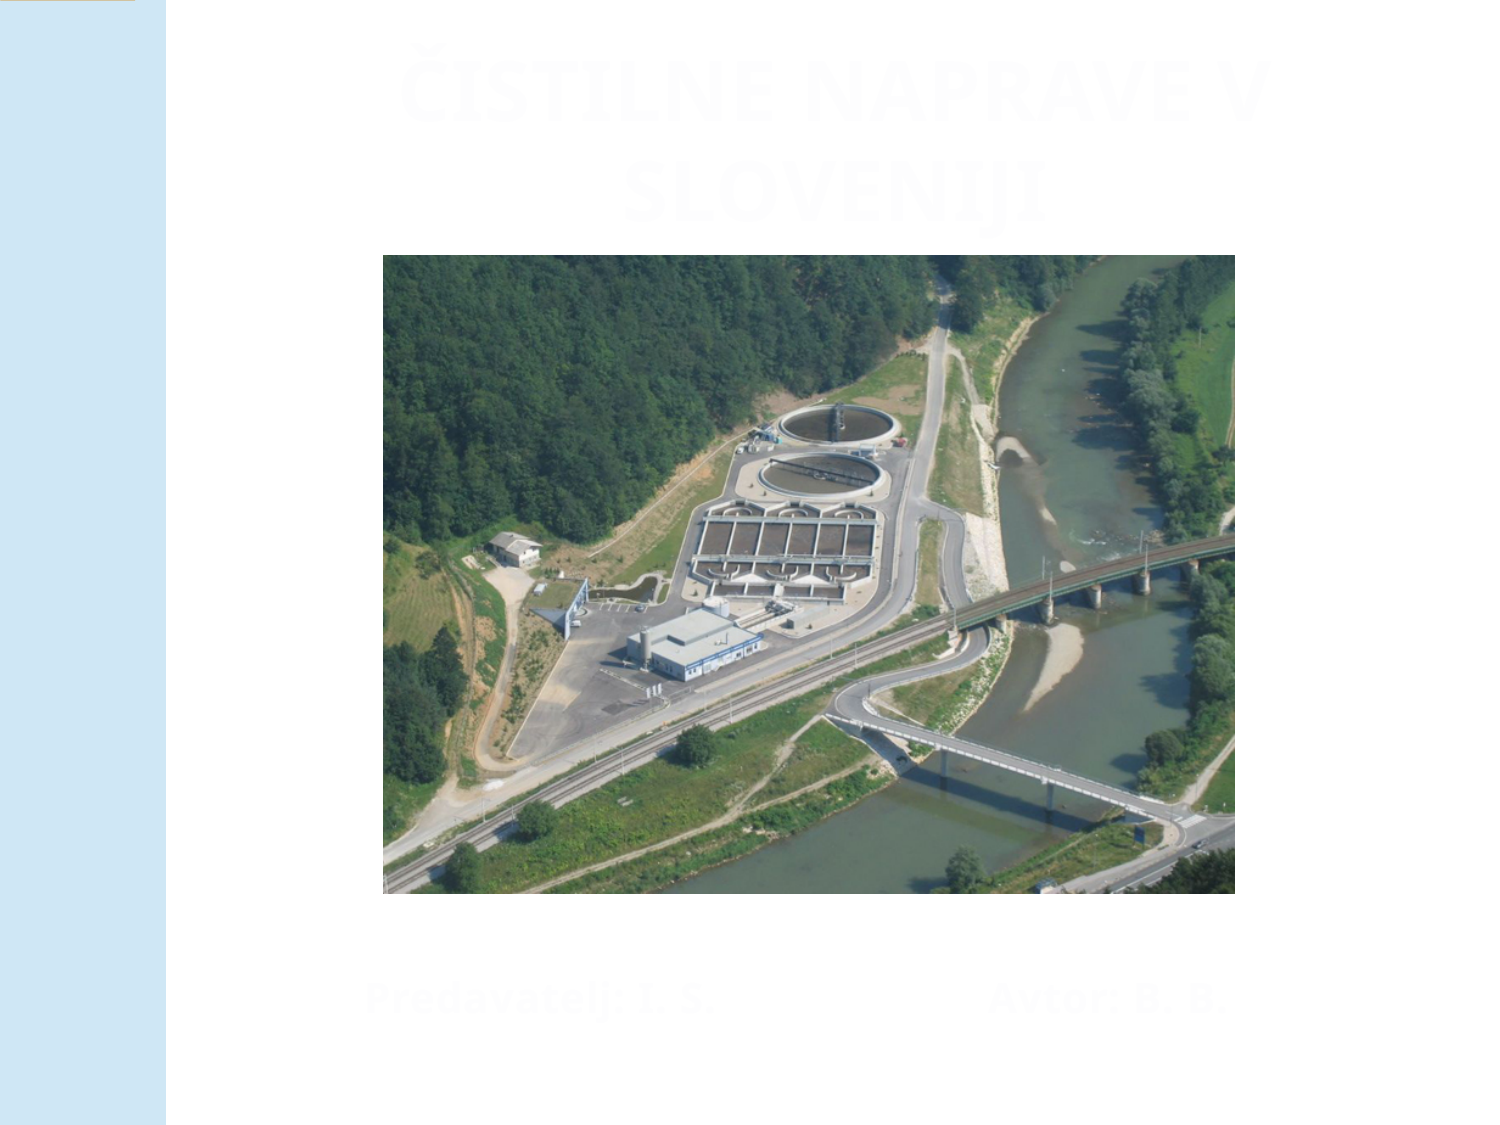

ČISTILNE NAPRAVE V SLOVENIJI
Predavatelj: I. S. Avtor: B. B.